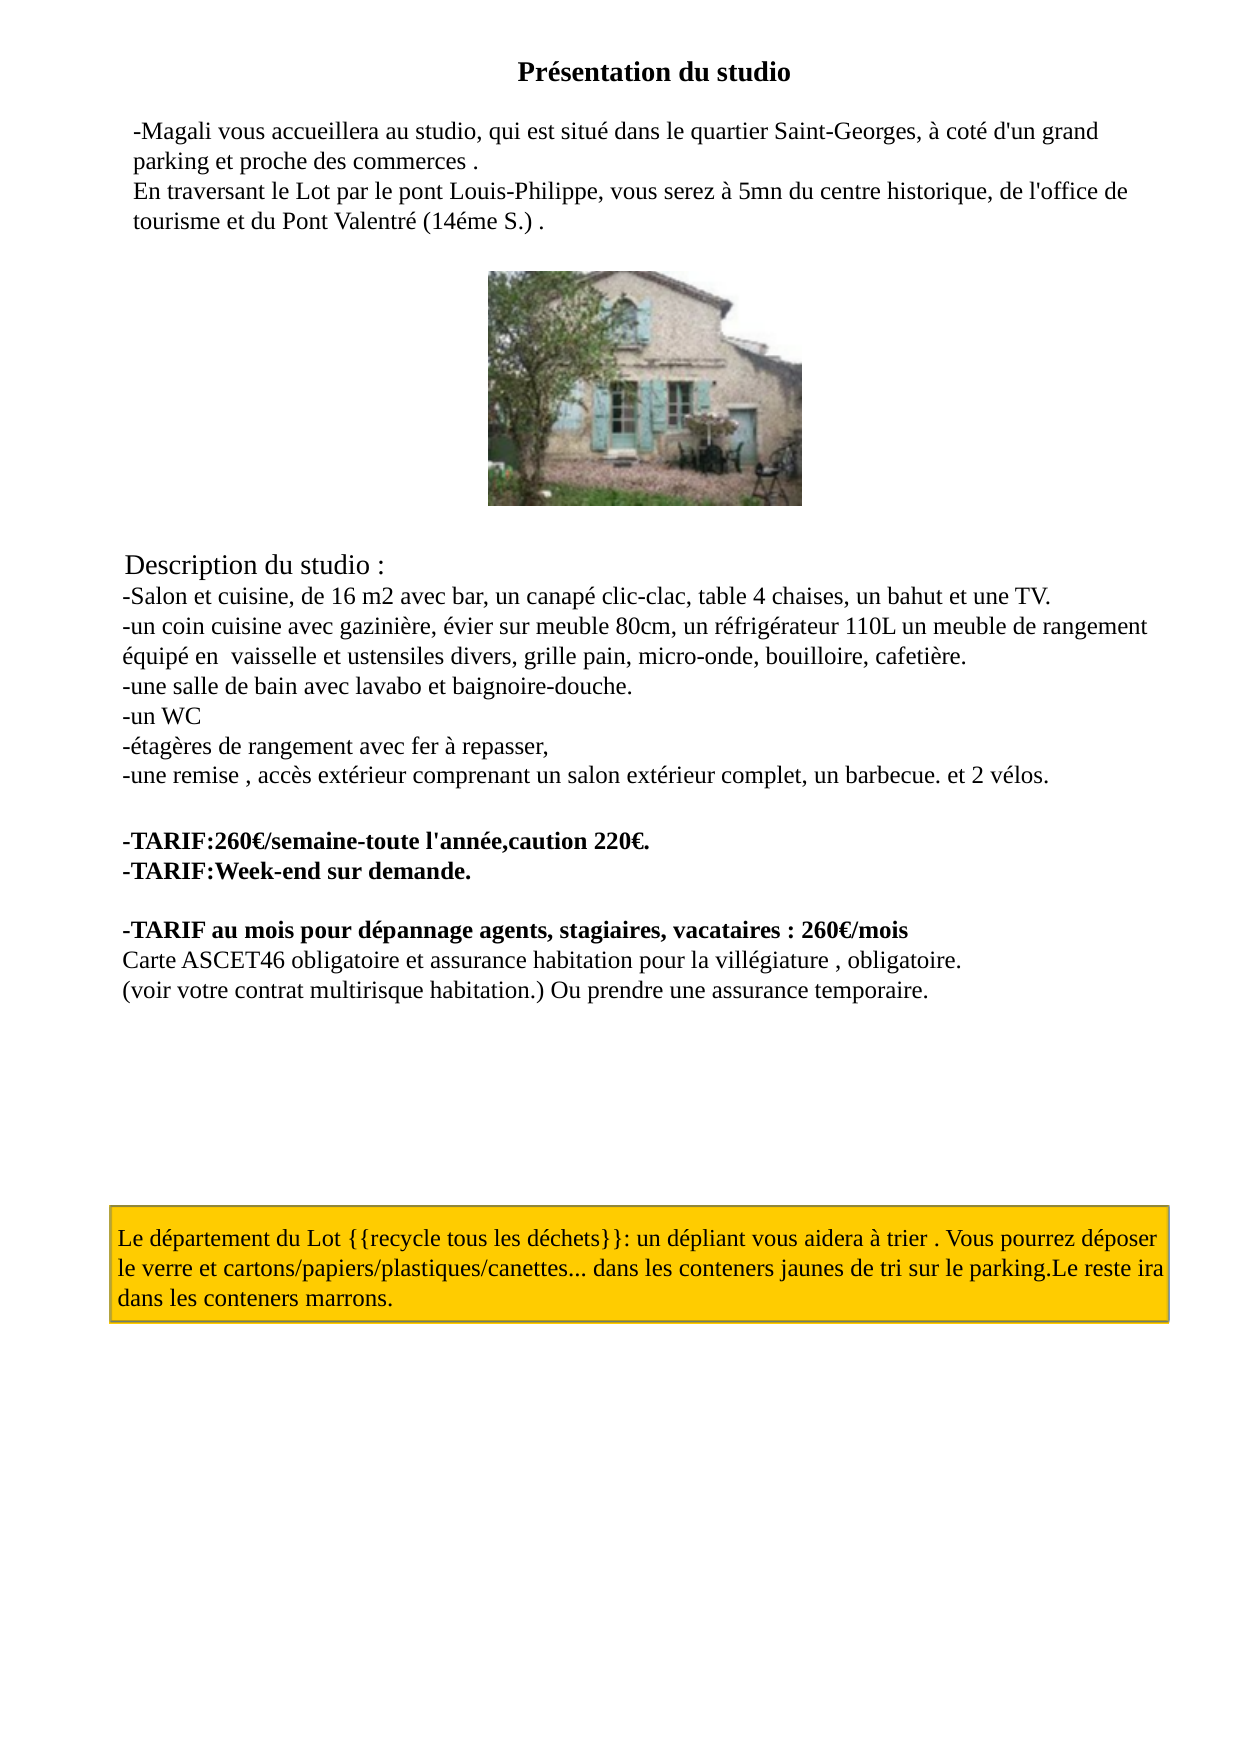

Présentation du studio
-Magali vous accueillera au studio, qui est situé dans le quartier Saint-Georges, à coté d'un grand
parking et proche des commerces .
En traversant le Lot par le pont Louis-Philippe, vous serez à 5mn du centre historique, de l'office de
tourisme et du Pont Valentré (14éme S.) .
Description du studio :
-Salon et cuisine, de 16 m2 avec bar, un canapé clic-clac, table 4 chaises, un bahut et une TV.
-un coin cuisine avec gazinière, évier sur meuble 80cm, un réfrigérateur 110L un meuble de rangement
équipé en vaisselle et ustensiles divers, grille pain, micro-onde, bouilloire, cafetière.
-une salle de bain avec lavabo et baignoire-douche.
-un WC
-étagères de rangement avec fer à repasser,
-une remise , accès extérieur comprenant un salon extérieur complet, un barbecue. et 2 vélos.
-TARIF:260€/semaine-toute l'année,caution 220€.
-TARIF:Week-end sur demande.
-TARIF au mois pour dépannage agents, stagiaires, vacataires : 260€/mois
Carte ASCET46 obligatoire et assurance habitation pour la villégiature , obligatoire.
(voir votre contrat multirisque habitation.) Ou prendre une assurance temporaire.
Le département du Lot {{recycle tous les déchets}}: un dépliant vous aidera à trier . Vous pourrez déposer
le verre et cartons/papiers/plastiques/canettes... dans les conteners jaunes de tri sur le parking.Le reste ira
dans les conteners marrons.